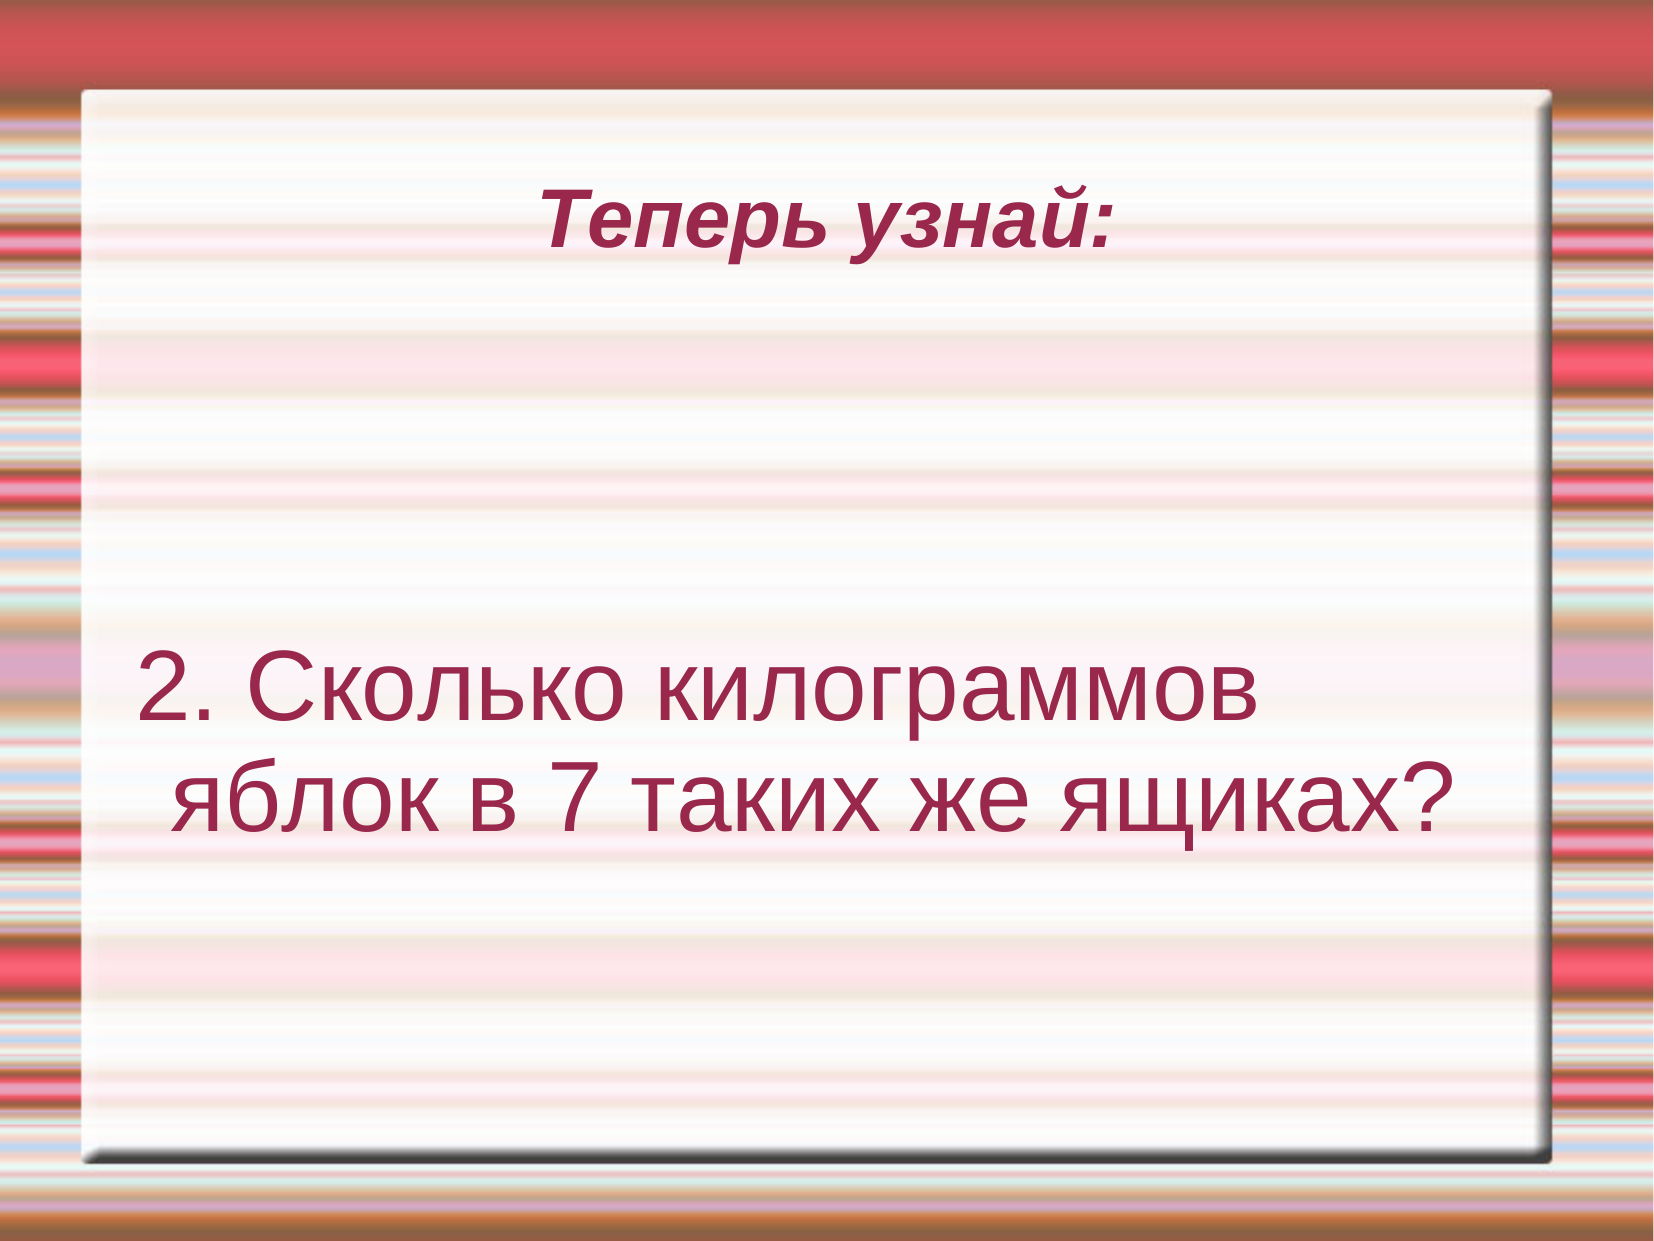

# Теперь узнай:
2. Сколько килограммов яблок в 7 таких же ящиках?